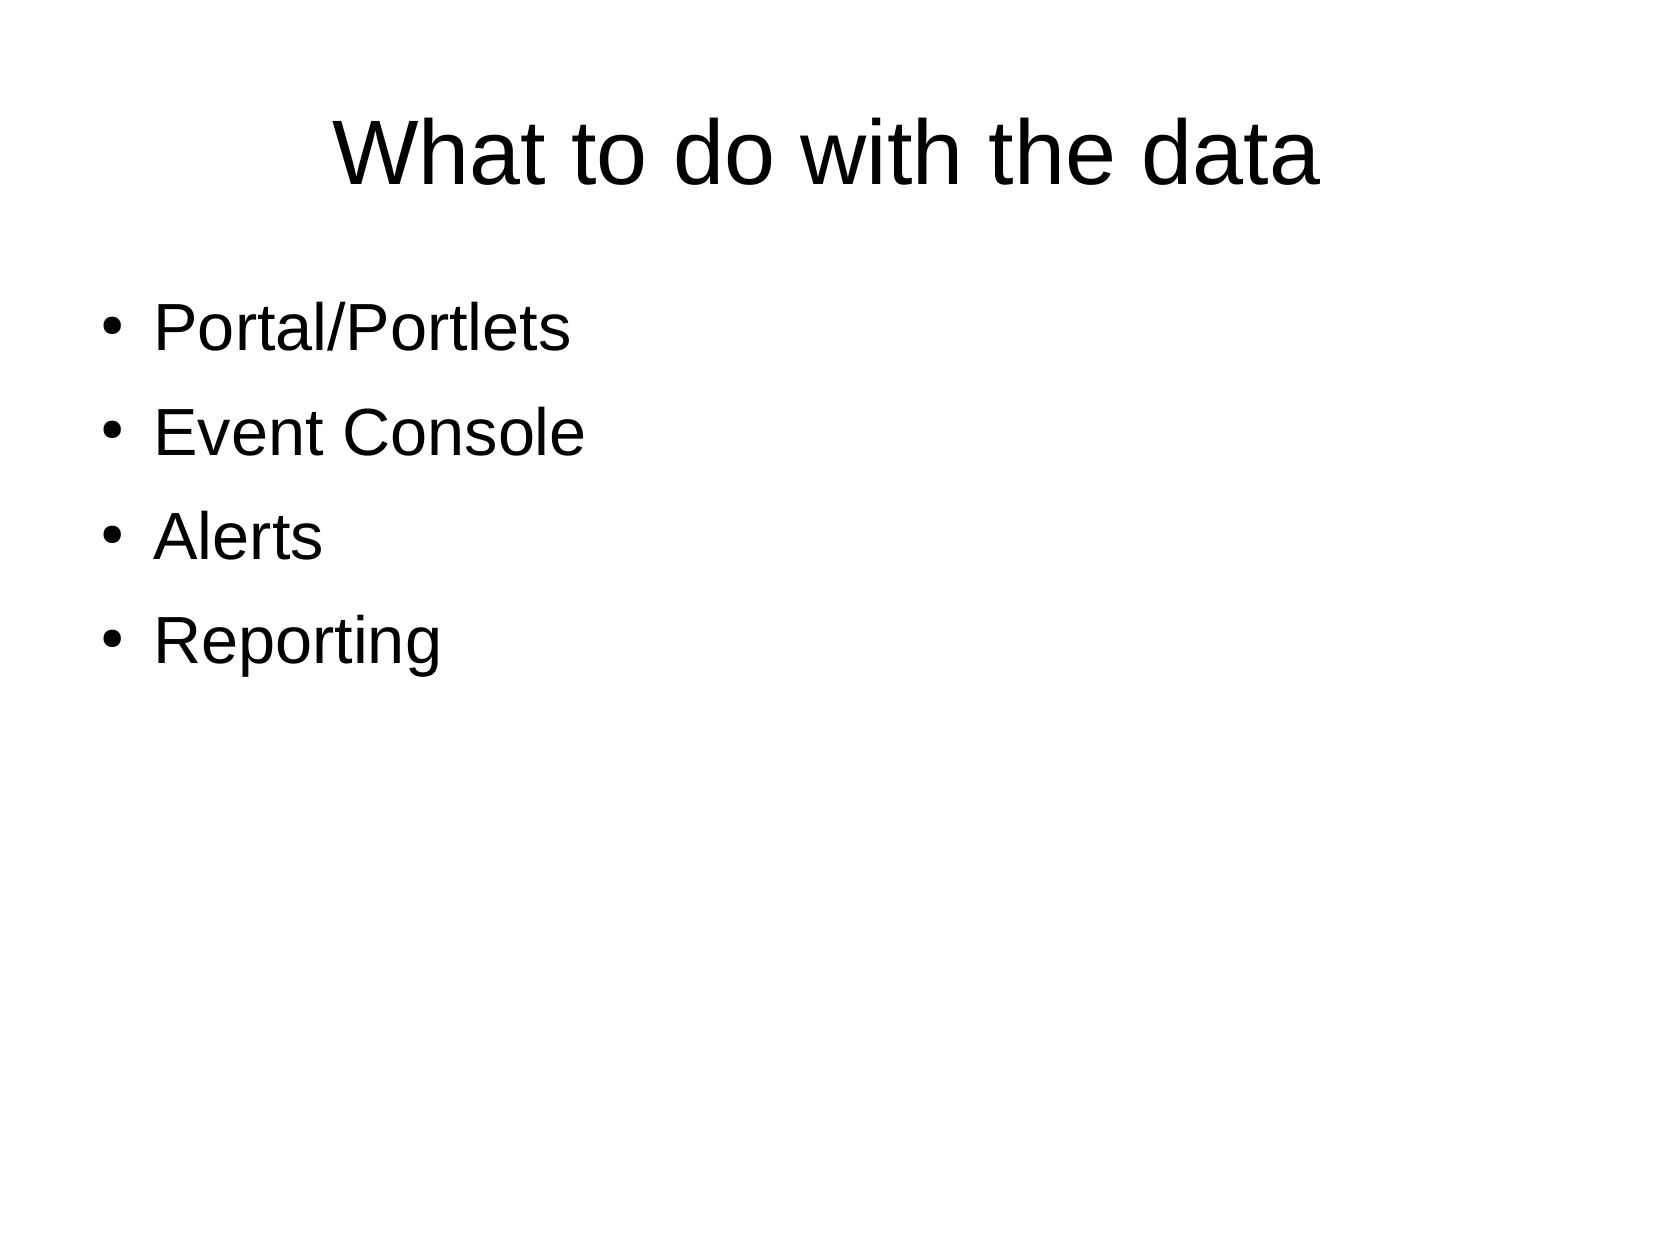

# What to do with the data
Portal/Portlets
Event Console
Alerts
Reporting